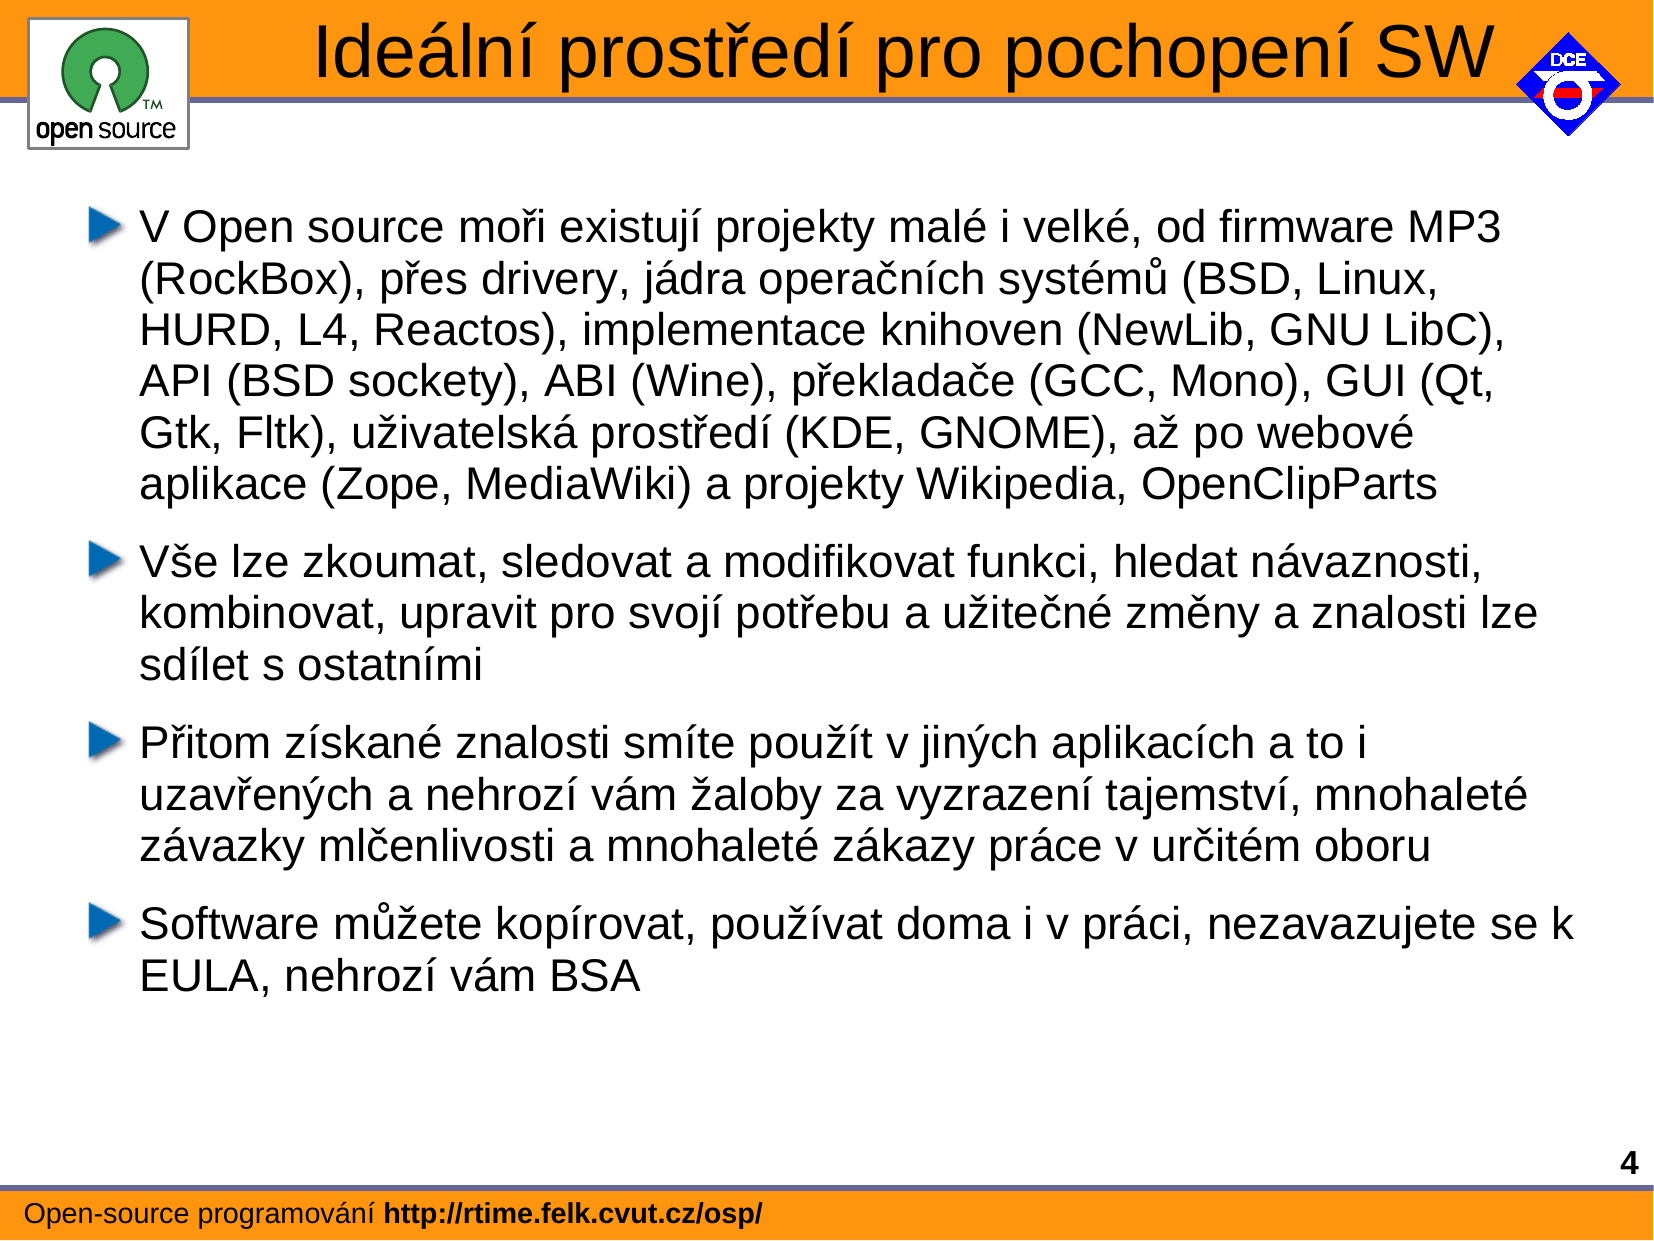

# Ideální prostředí pro pochopení SW
V Open source moři existují projekty malé i velké, od firmware MP3 (RockBox), přes drivery, jádra operačních systémů (BSD, Linux, HURD, L4, Reactos), implementace knihoven (NewLib, GNU LibC), API (BSD sockety), ABI (Wine), překladače (GCC, Mono), GUI (Qt, Gtk, Fltk), uživatelská prostředí (KDE, GNOME), až po webové aplikace (Zope, MediaWiki) a projekty Wikipedia, OpenClipParts
Vše lze zkoumat, sledovat a modifikovat funkci, hledat návaznosti, kombinovat, upravit pro svojí potřebu a užitečné změny a znalosti lze sdílet s ostatními
Přitom získané znalosti smíte použít v jiných aplikacích a to i uzavřených a nehrozí vám žaloby za vyzrazení tajemství, mnohaleté závazky mlčenlivosti a mnohaleté zákazy práce v určitém oboru
Software můžete kopírovat, používat doma i v práci, nezavazujete se k EULA, nehrozí vám BSA